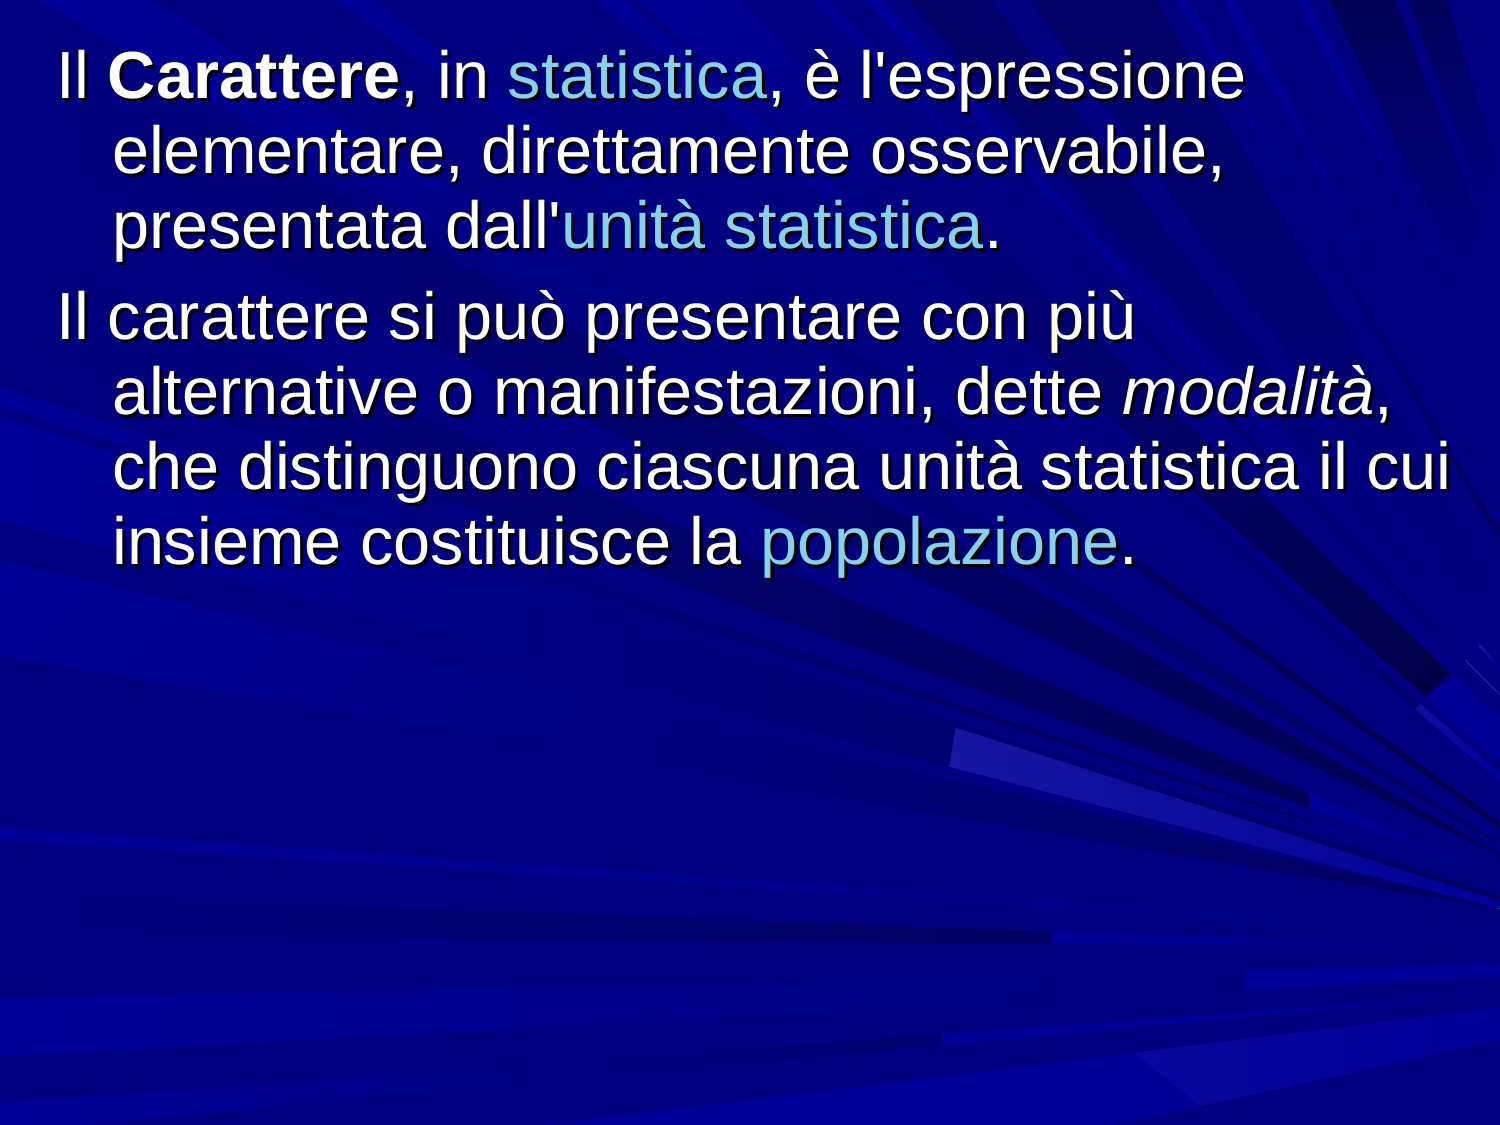

# Il Carattere, in statistica, è l'espressione elementare, direttamente osservabile, presentata dall'unità statistica.
Il carattere si può presentare con più alternative o manifestazioni, dette modalità, che distinguono ciascuna unità statistica il cui insieme costituisce la popolazione.